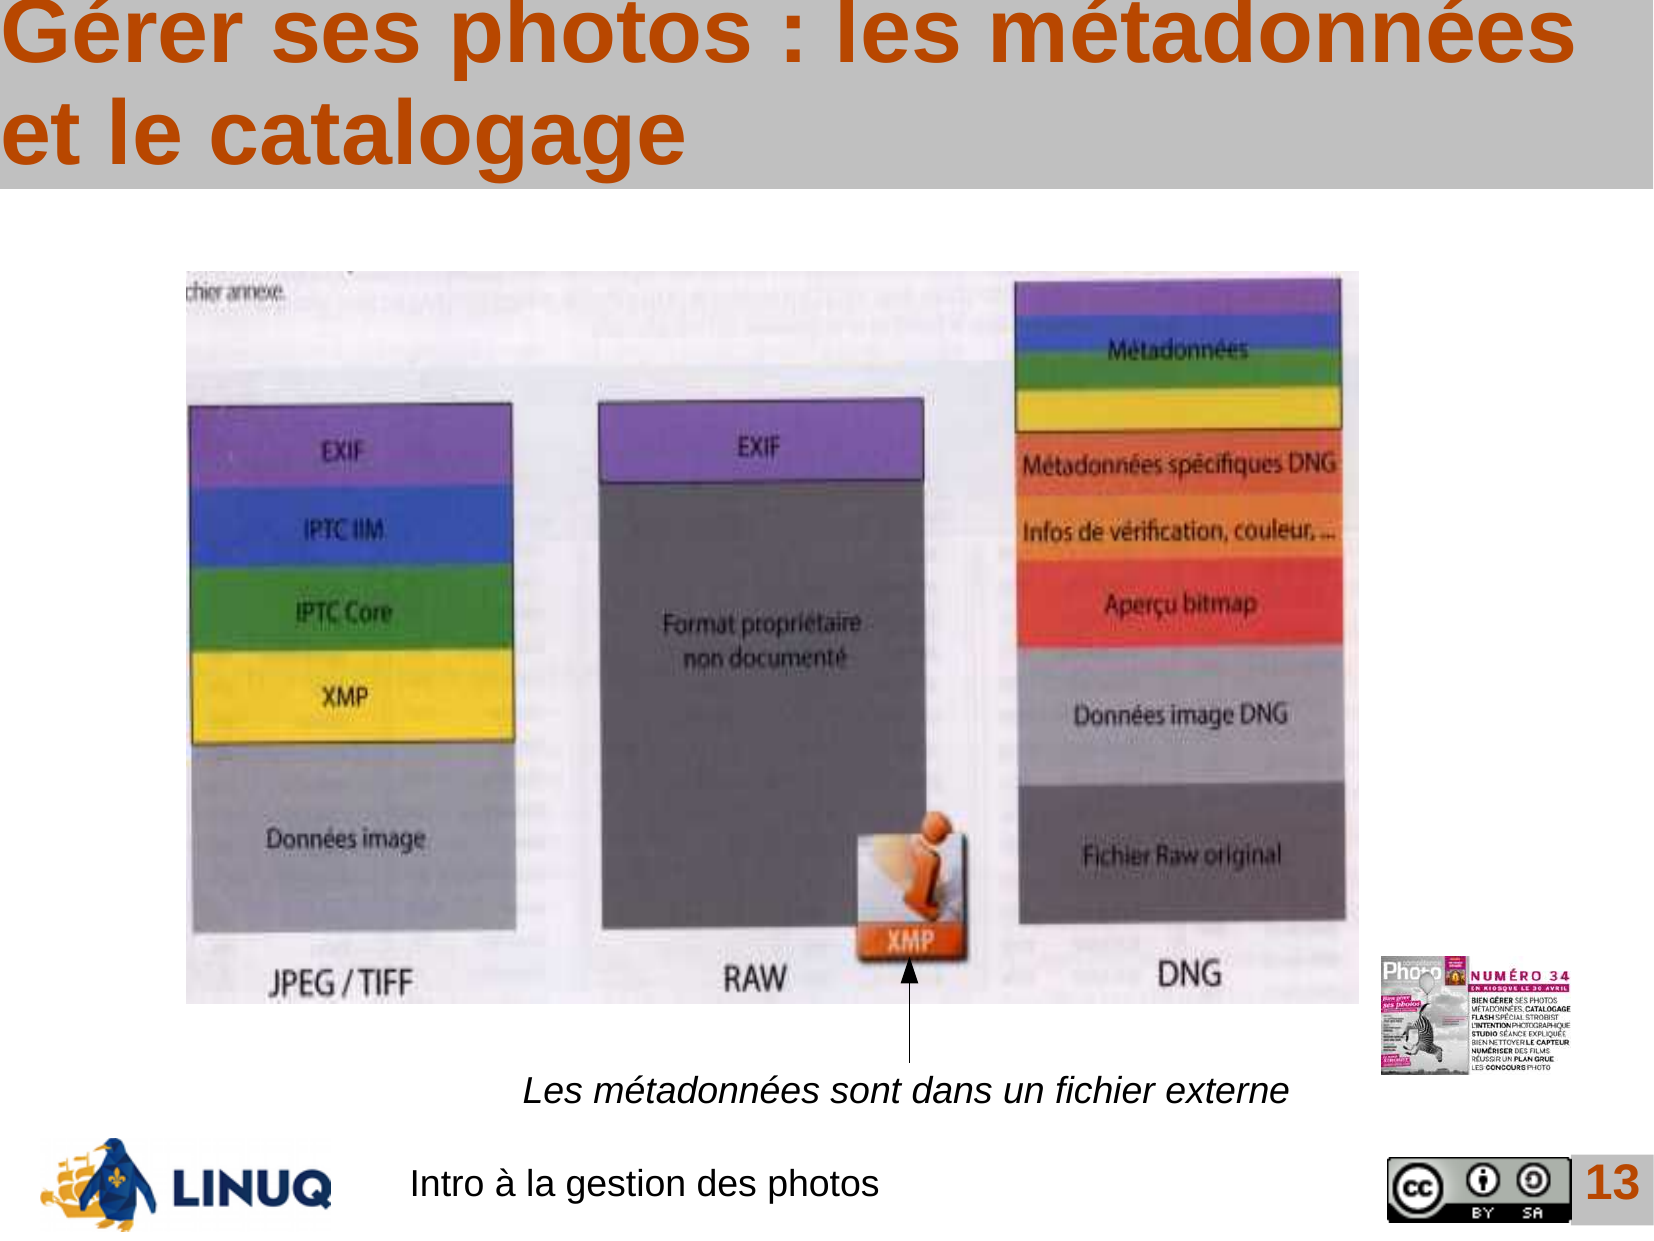

# Gérer ses photos : les métadonnées et le catalogage
Les métadonnées sont dans un fichier externe
13